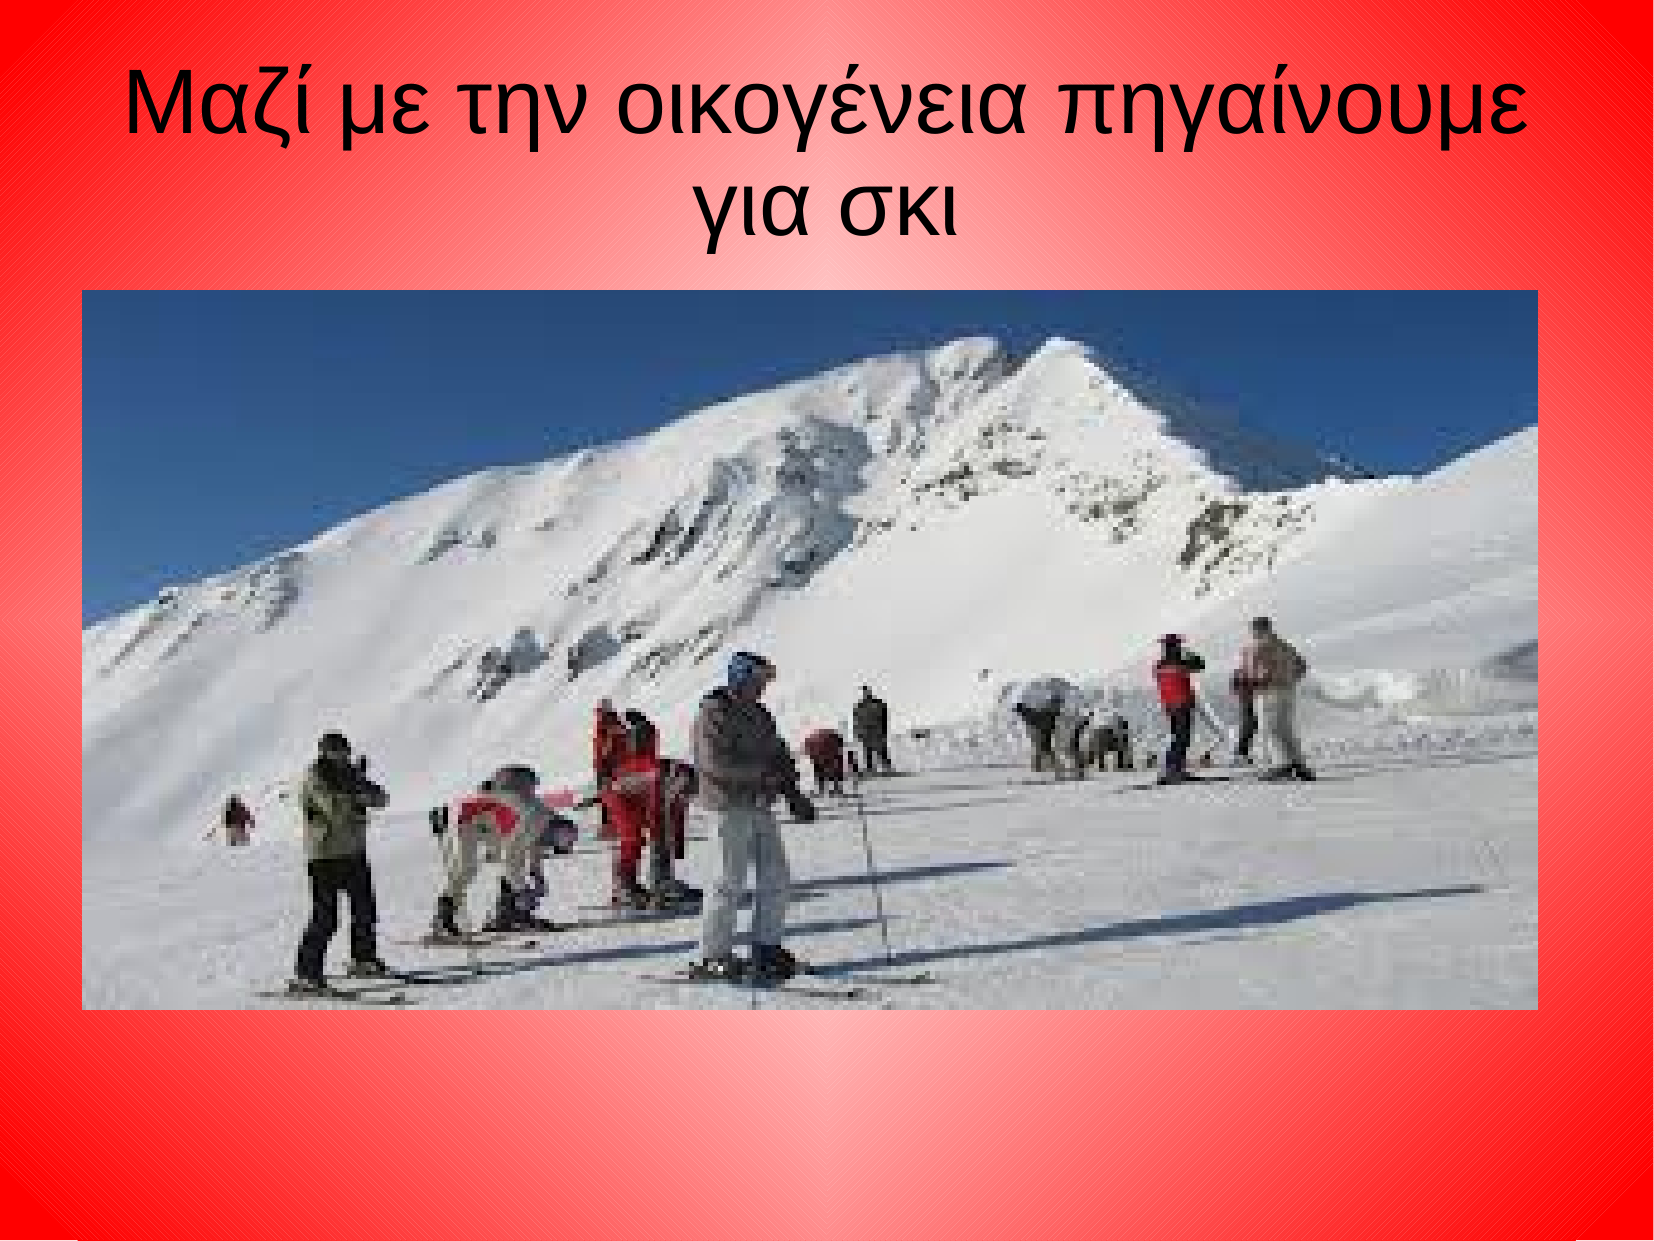

# Μαζί με την οικογένεια πηγαίνουμε για σκι